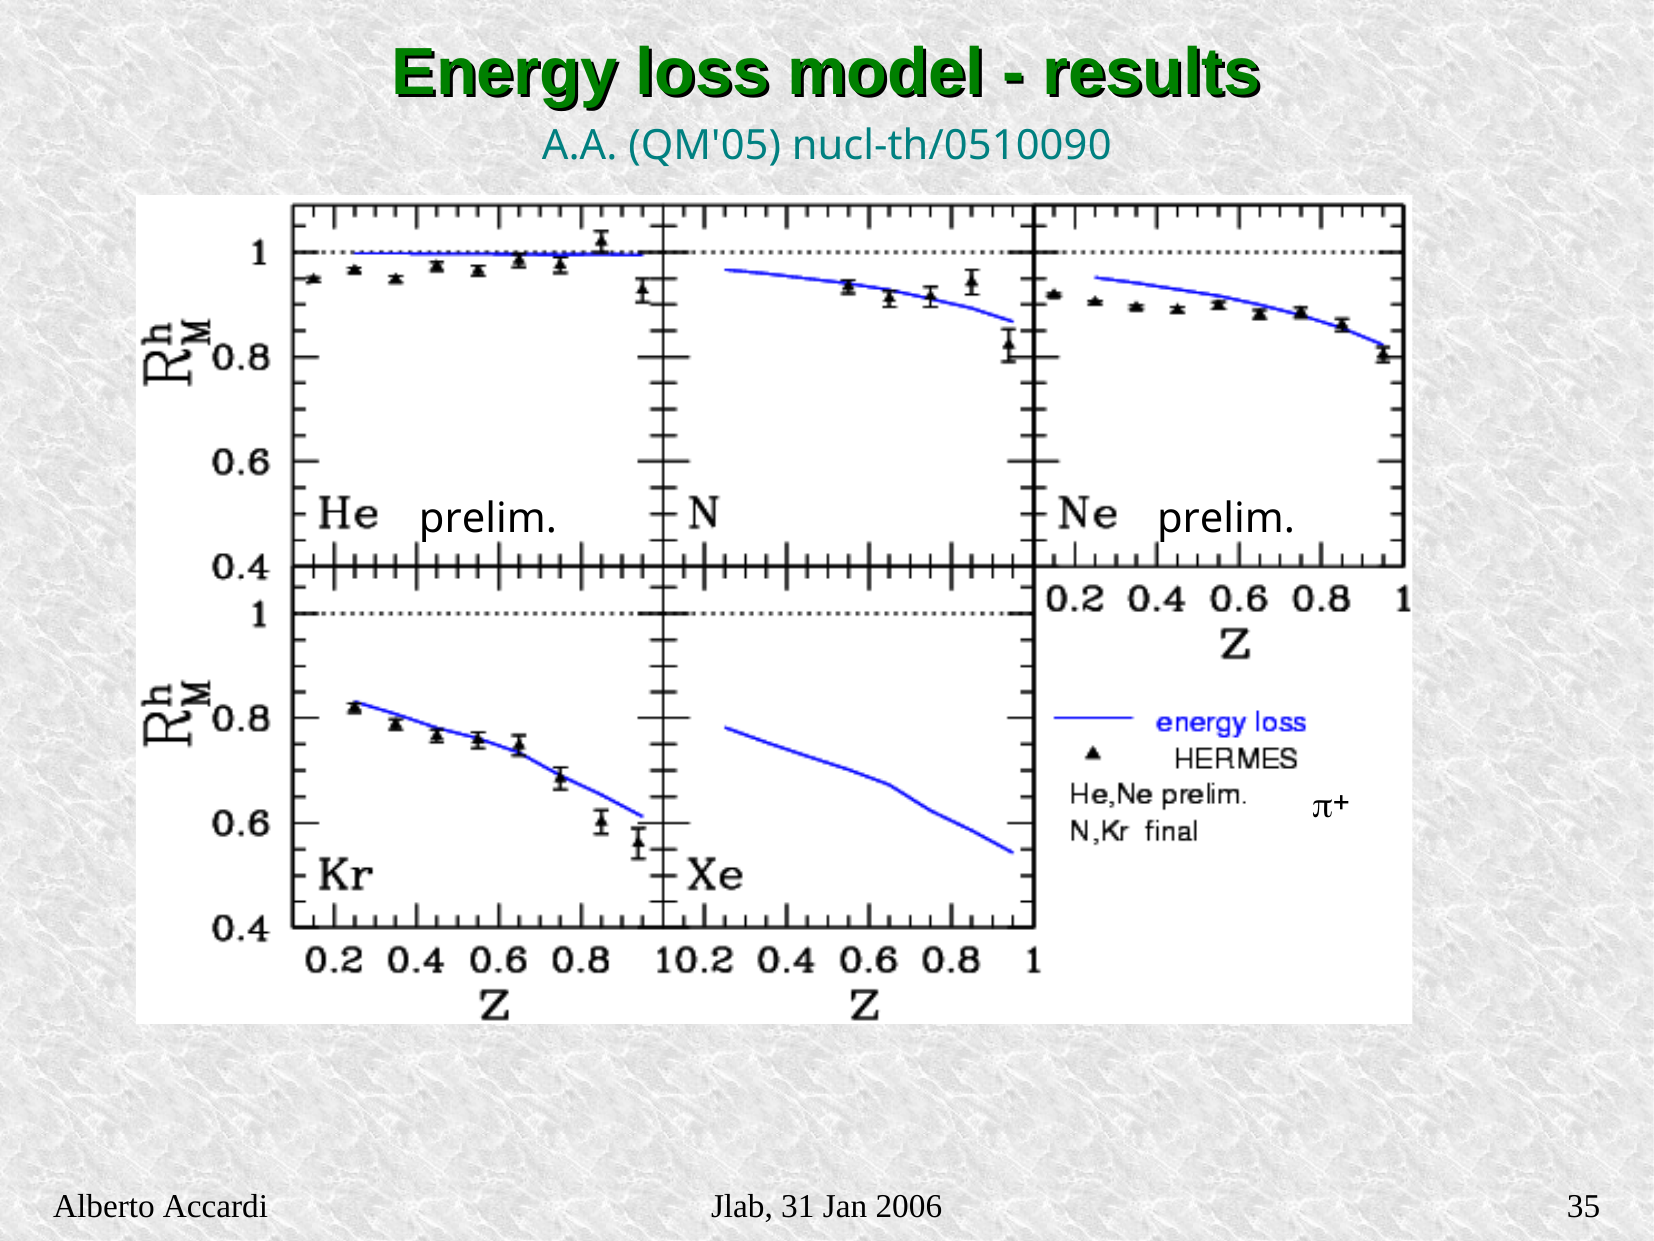

Energy loss model - results
A.A. (QM'05) nucl-th/0510090
prelim.
prelim.
p+
Alberto Accardi
Padova U.
35